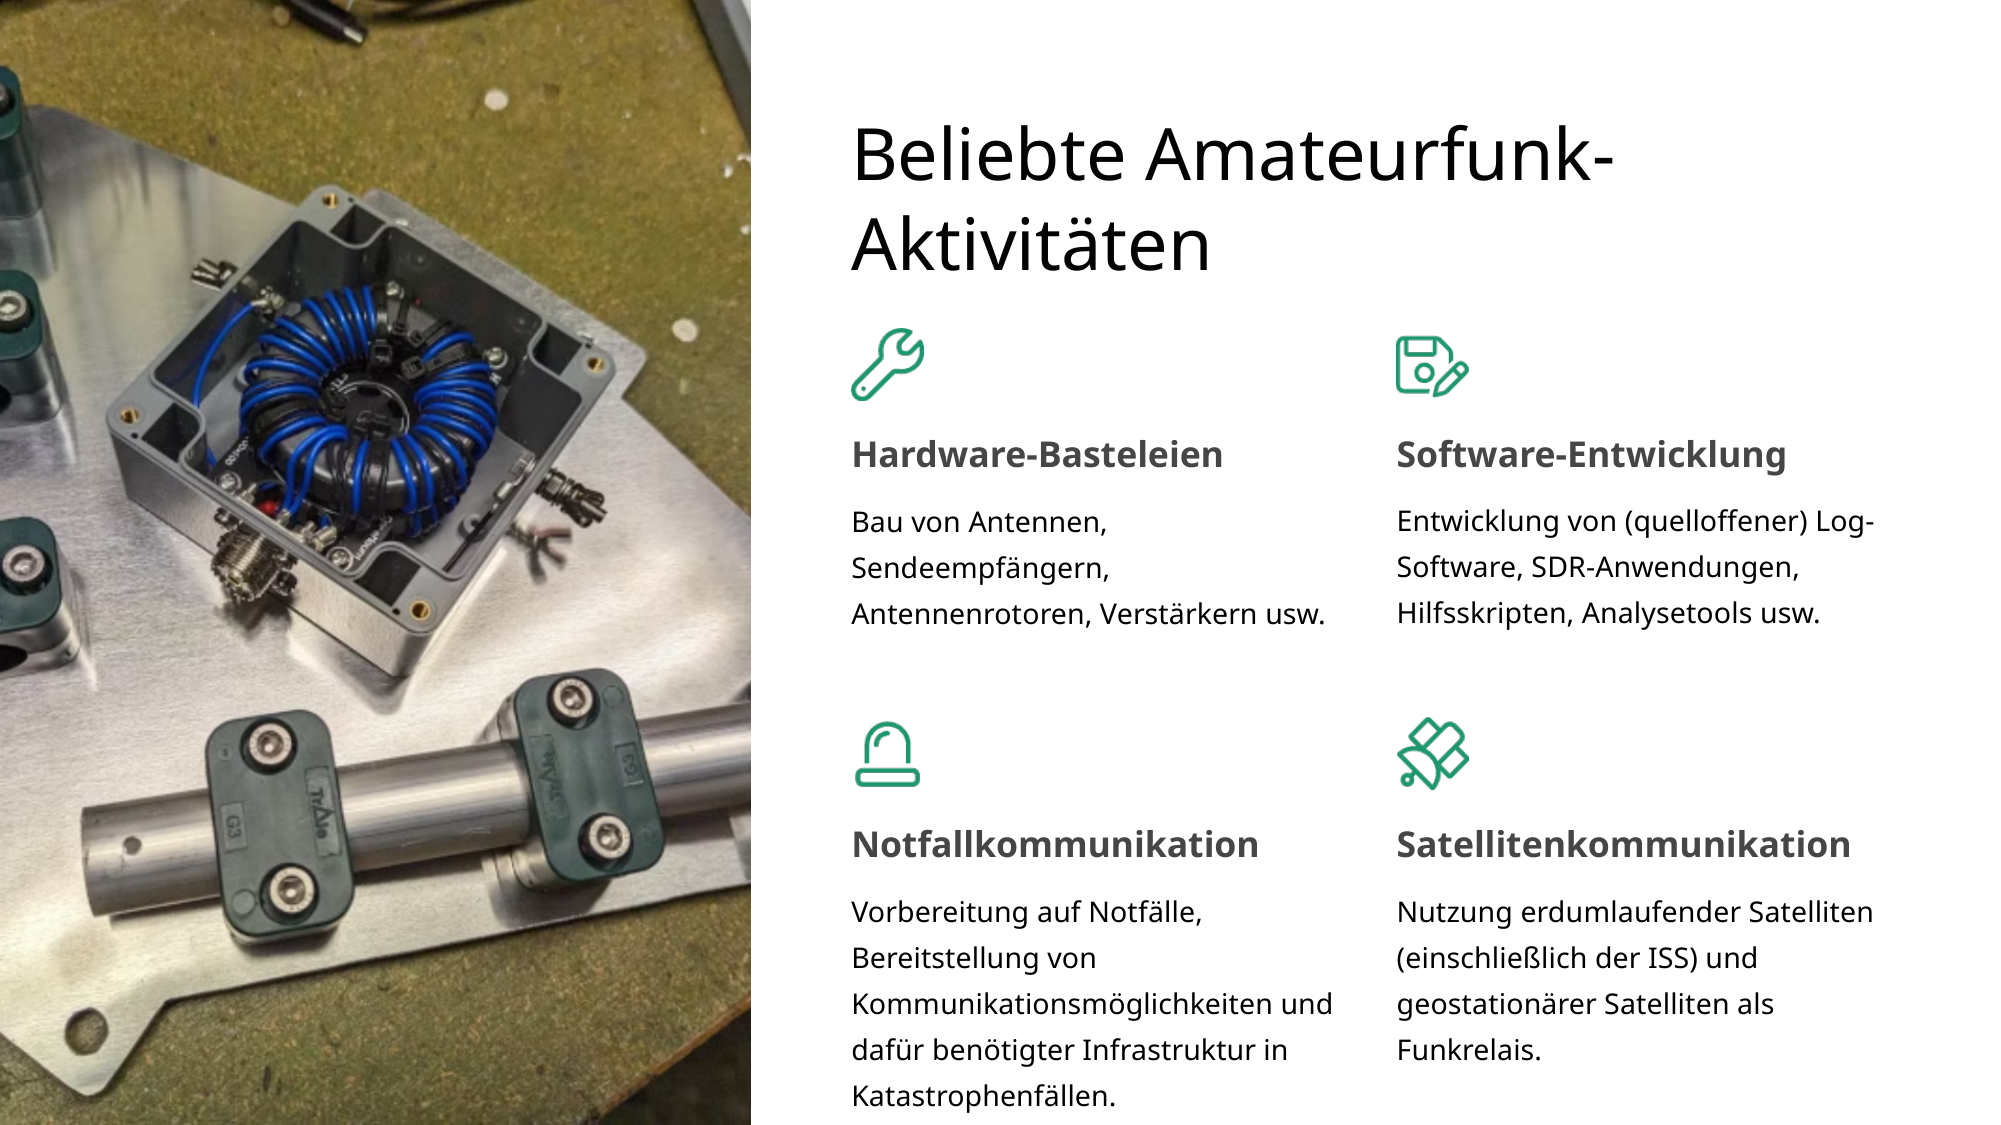

Beliebte Amateurfunk-Aktivitäten
Hardware-Basteleien
Software-Entwicklung
Entwicklung von (quelloffener) Log-Software, SDR-Anwendungen, Hilfsskripten, Analysetools usw.
Bau von Antennen, Sendeempfängern, Antennenrotoren, Verstärkern usw.
Notfallkommunikation
Satellitenkommunikation
Vorbereitung auf Notfälle, Bereitstellung von Kommunikationsmöglichkeiten und dafür benötigter Infrastruktur in Katastrophenfällen.
Nutzung erdumlaufender Satelliten (einschließlich der ISS) und geostationärer Satelliten als Funkrelais.